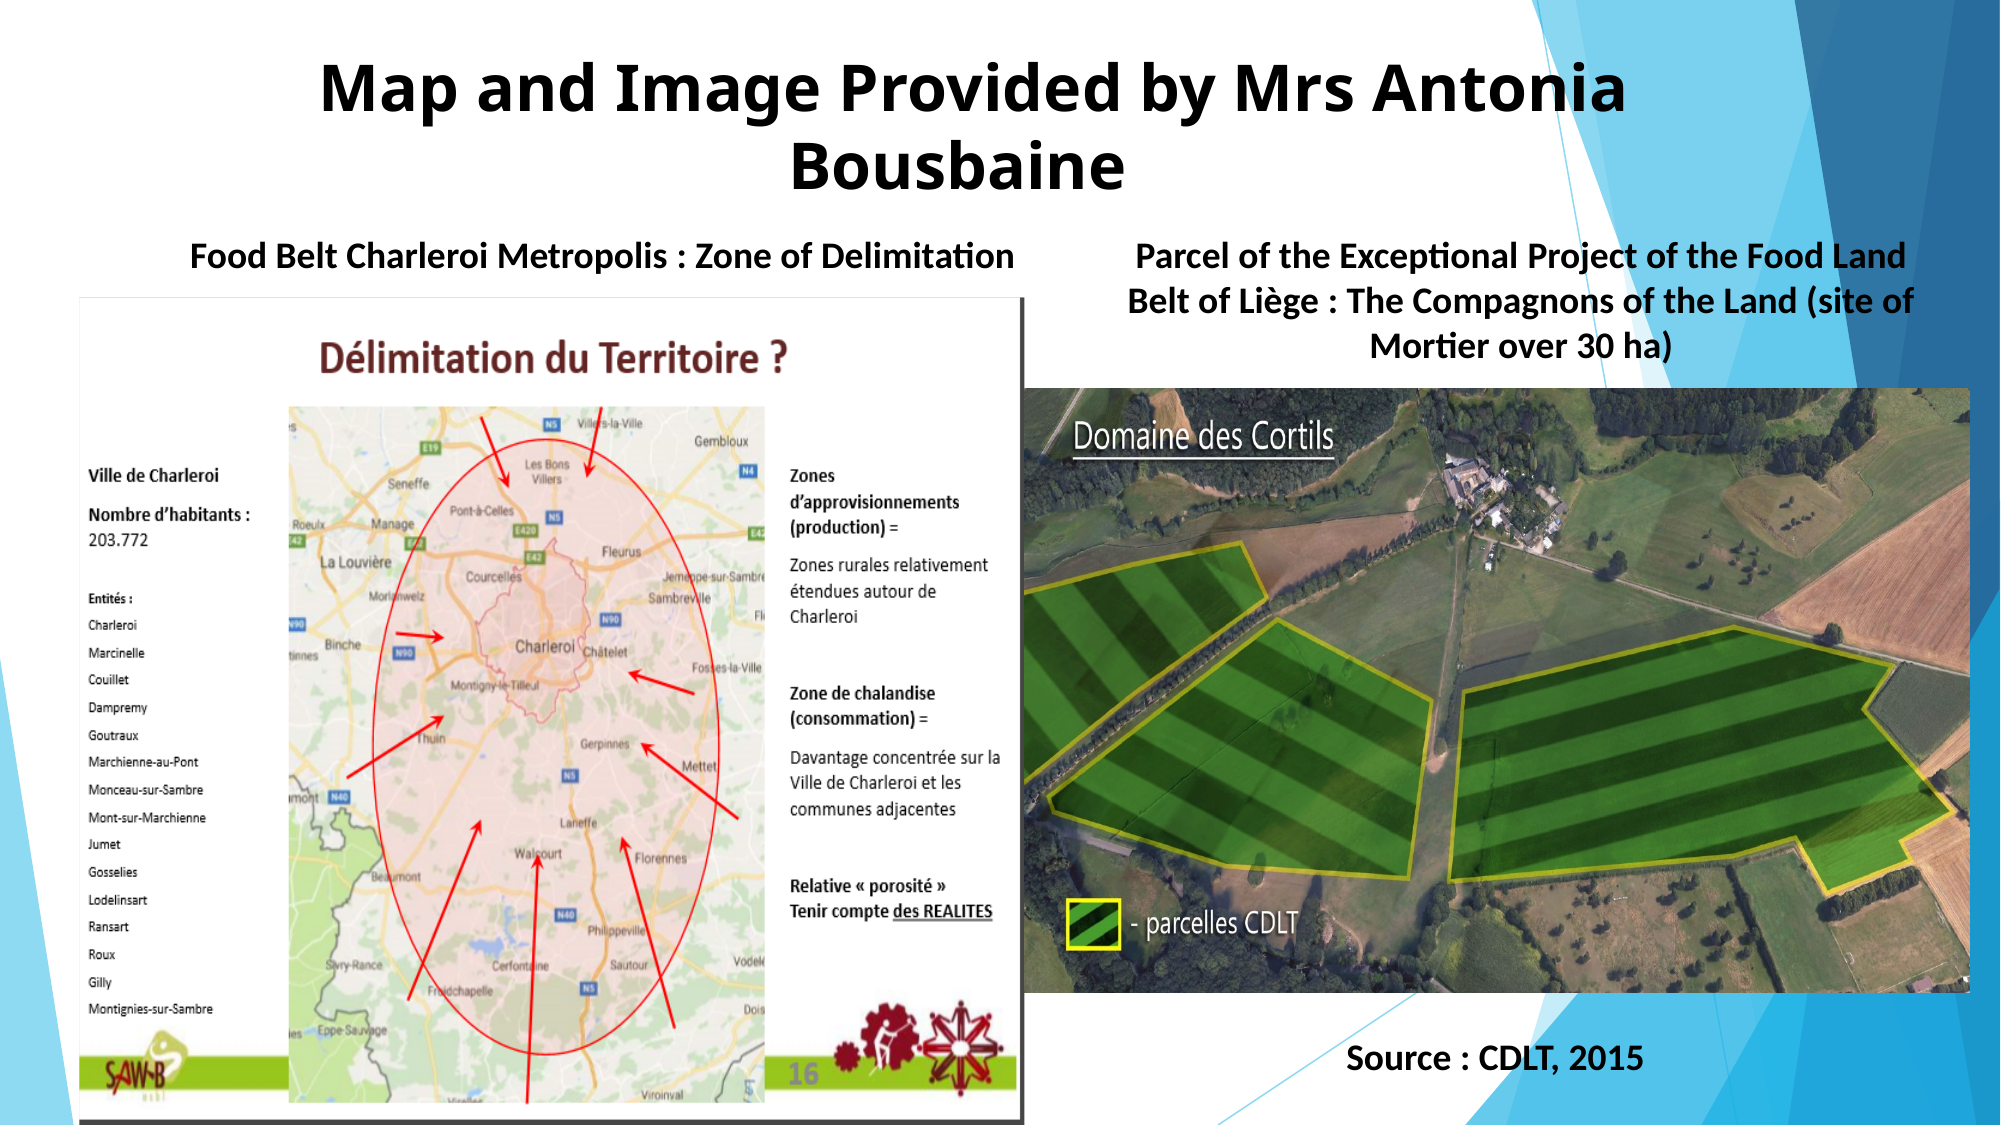

# Map and Image Provided by Mrs Antonia Bousbaine
Food Belt Charleroi Metropolis : Zone of Delimitation
Parcel of the Exceptional Project of the Food Land Belt of Liège : The Compagnons of the Land (site of Mortier over 30 ha)
Source : CDLT, 2015